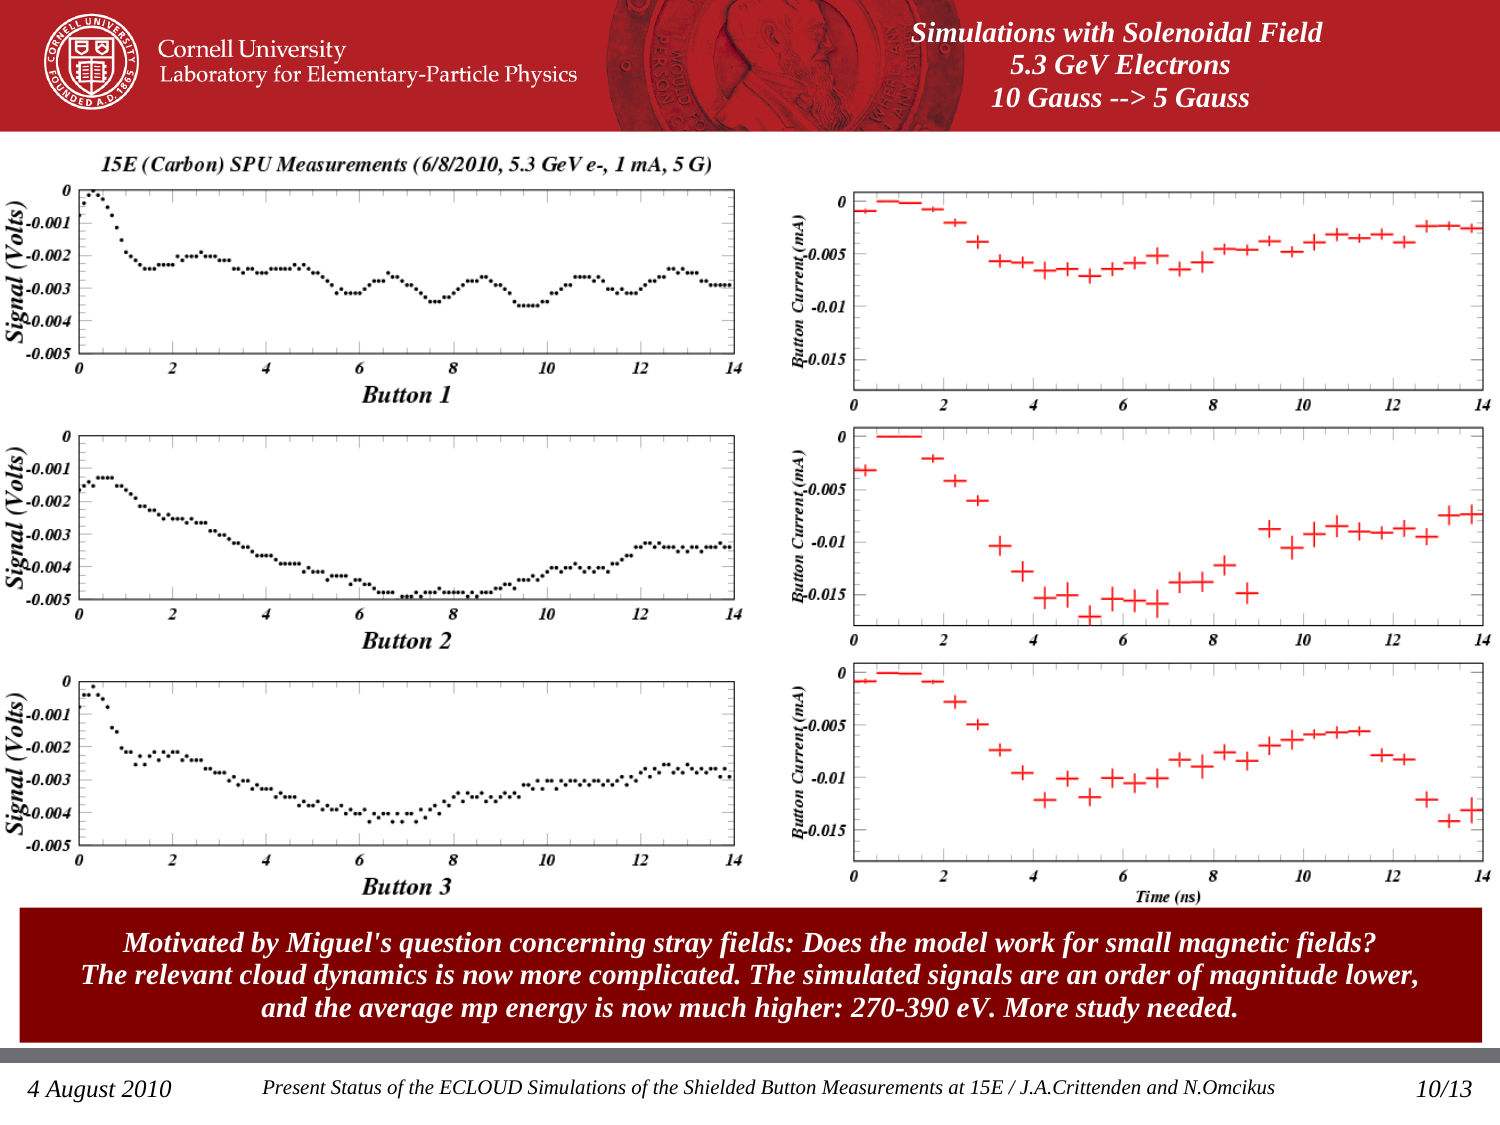

# Simulations with Solenoidal Field 5.3 GeV Electrons 10 Gauss --> 5 Gauss
Motivated by Miguel's question concerning stray fields: Does the model work for small magnetic fields?
The relevant cloud dynamics is now more complicated. The simulated signals are an order of magnitude lower,
and the average mp energy is now much higher: 270-390 eV. More study needed.